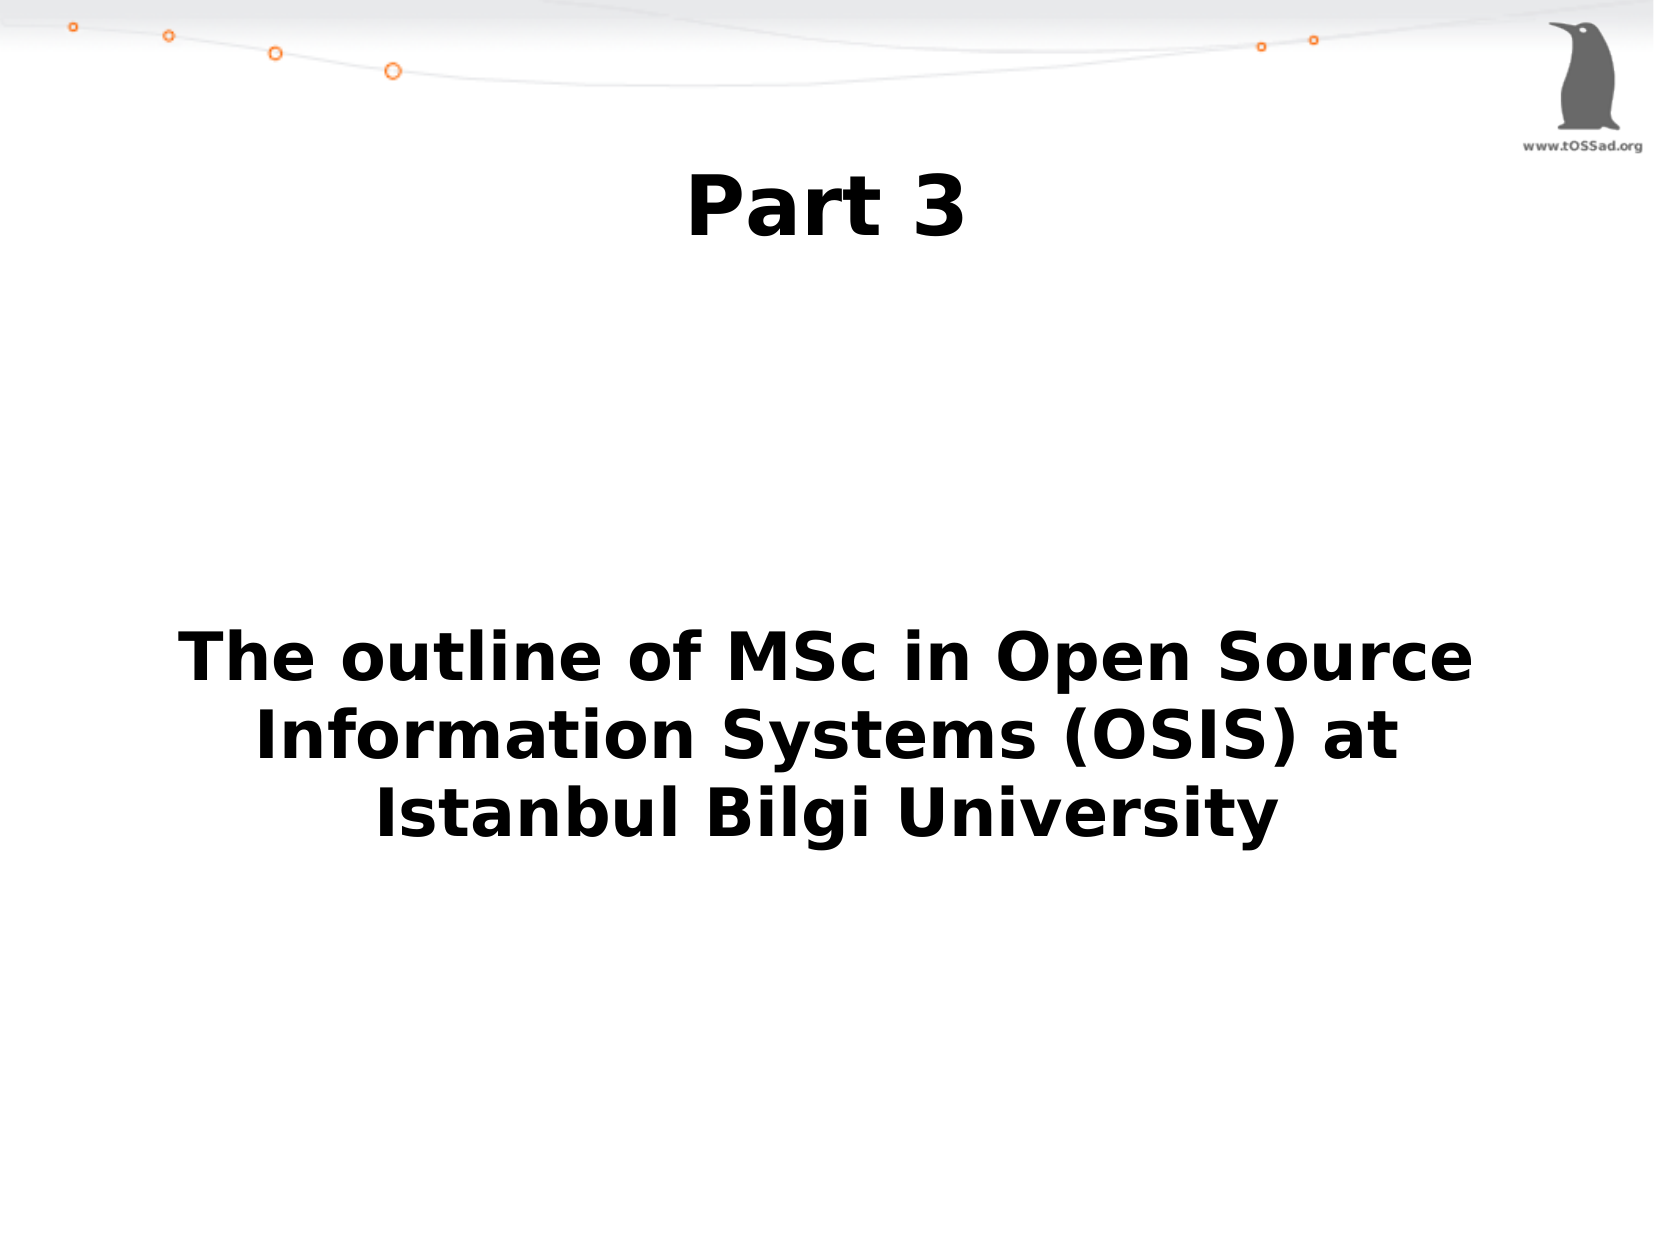

# Part 3
The outline of MSc in Open Source Information Systems (OSIS) at Istanbul Bilgi University